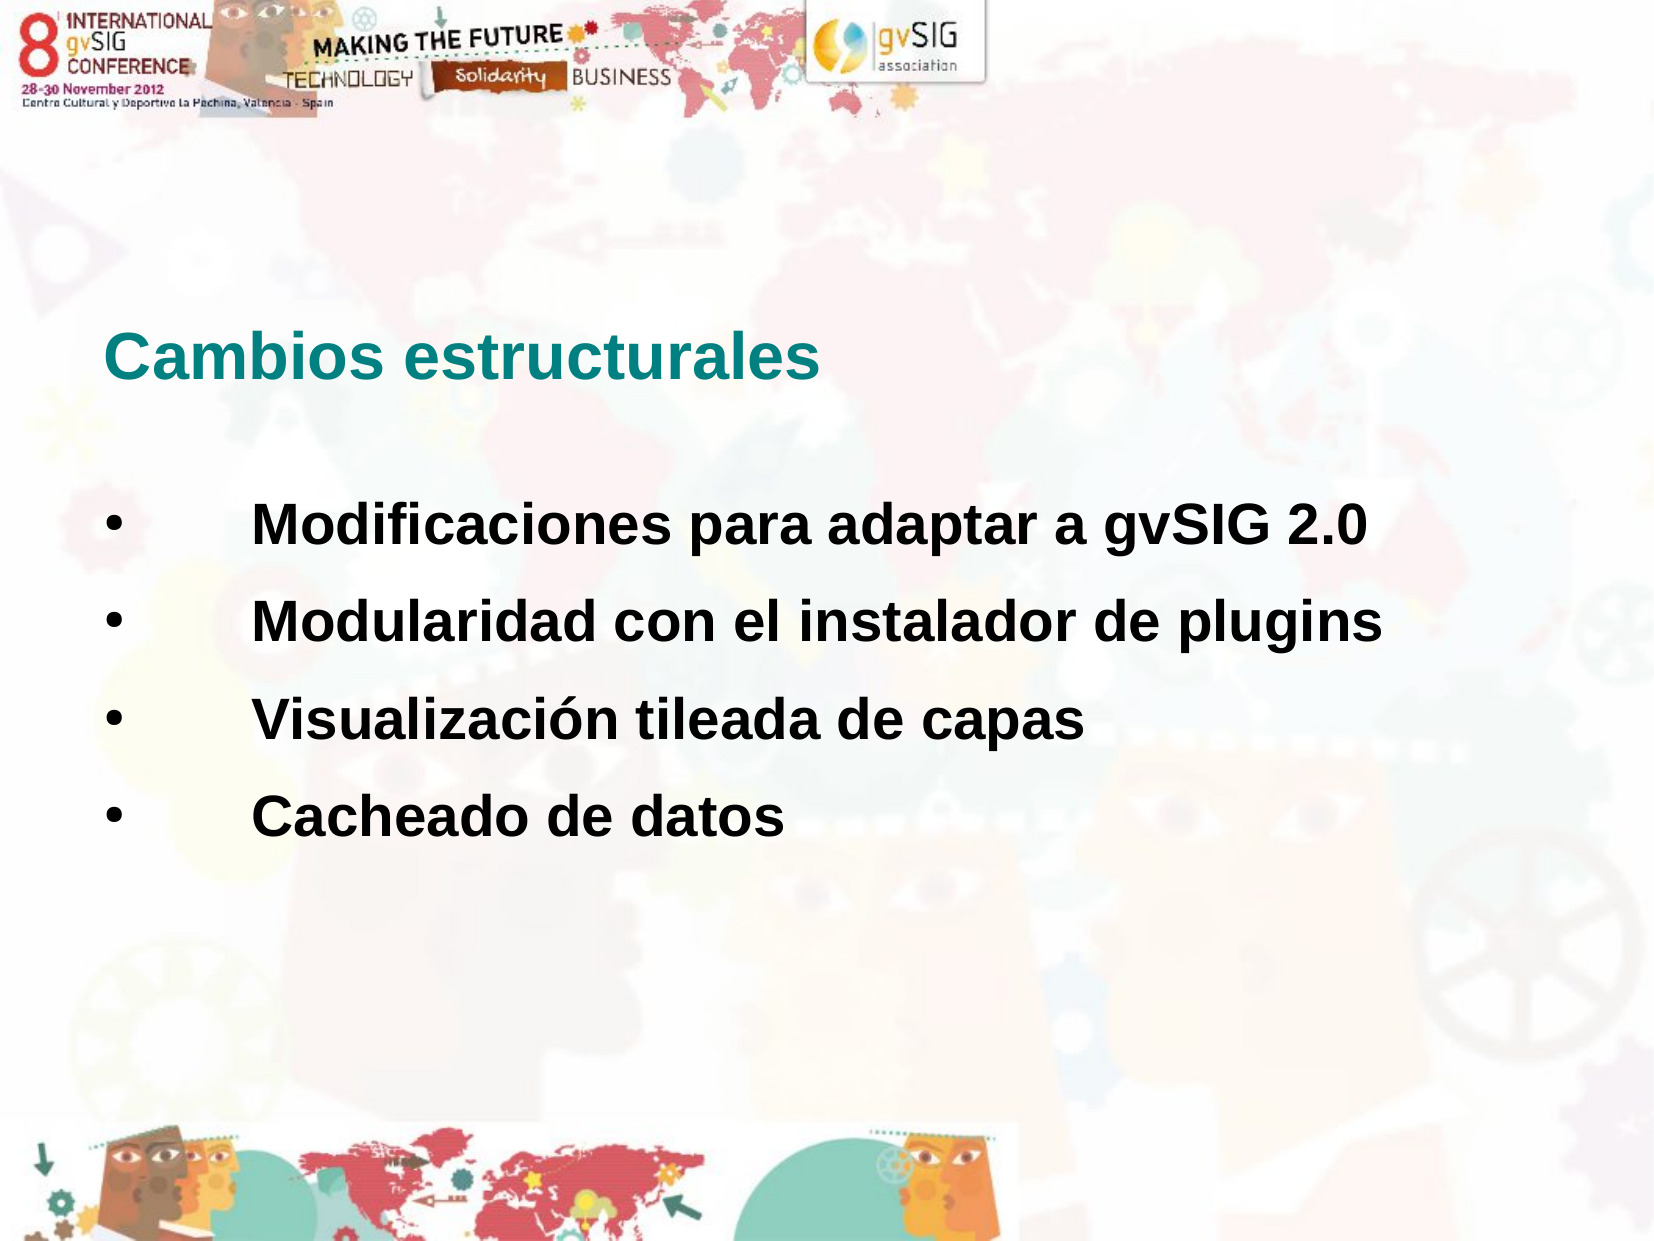

# Cambios estructurales
		Modificaciones para adaptar a gvSIG 2.0
		Modularidad con el instalador de plugins
		Visualización tileada de capas
		Cacheado de datos